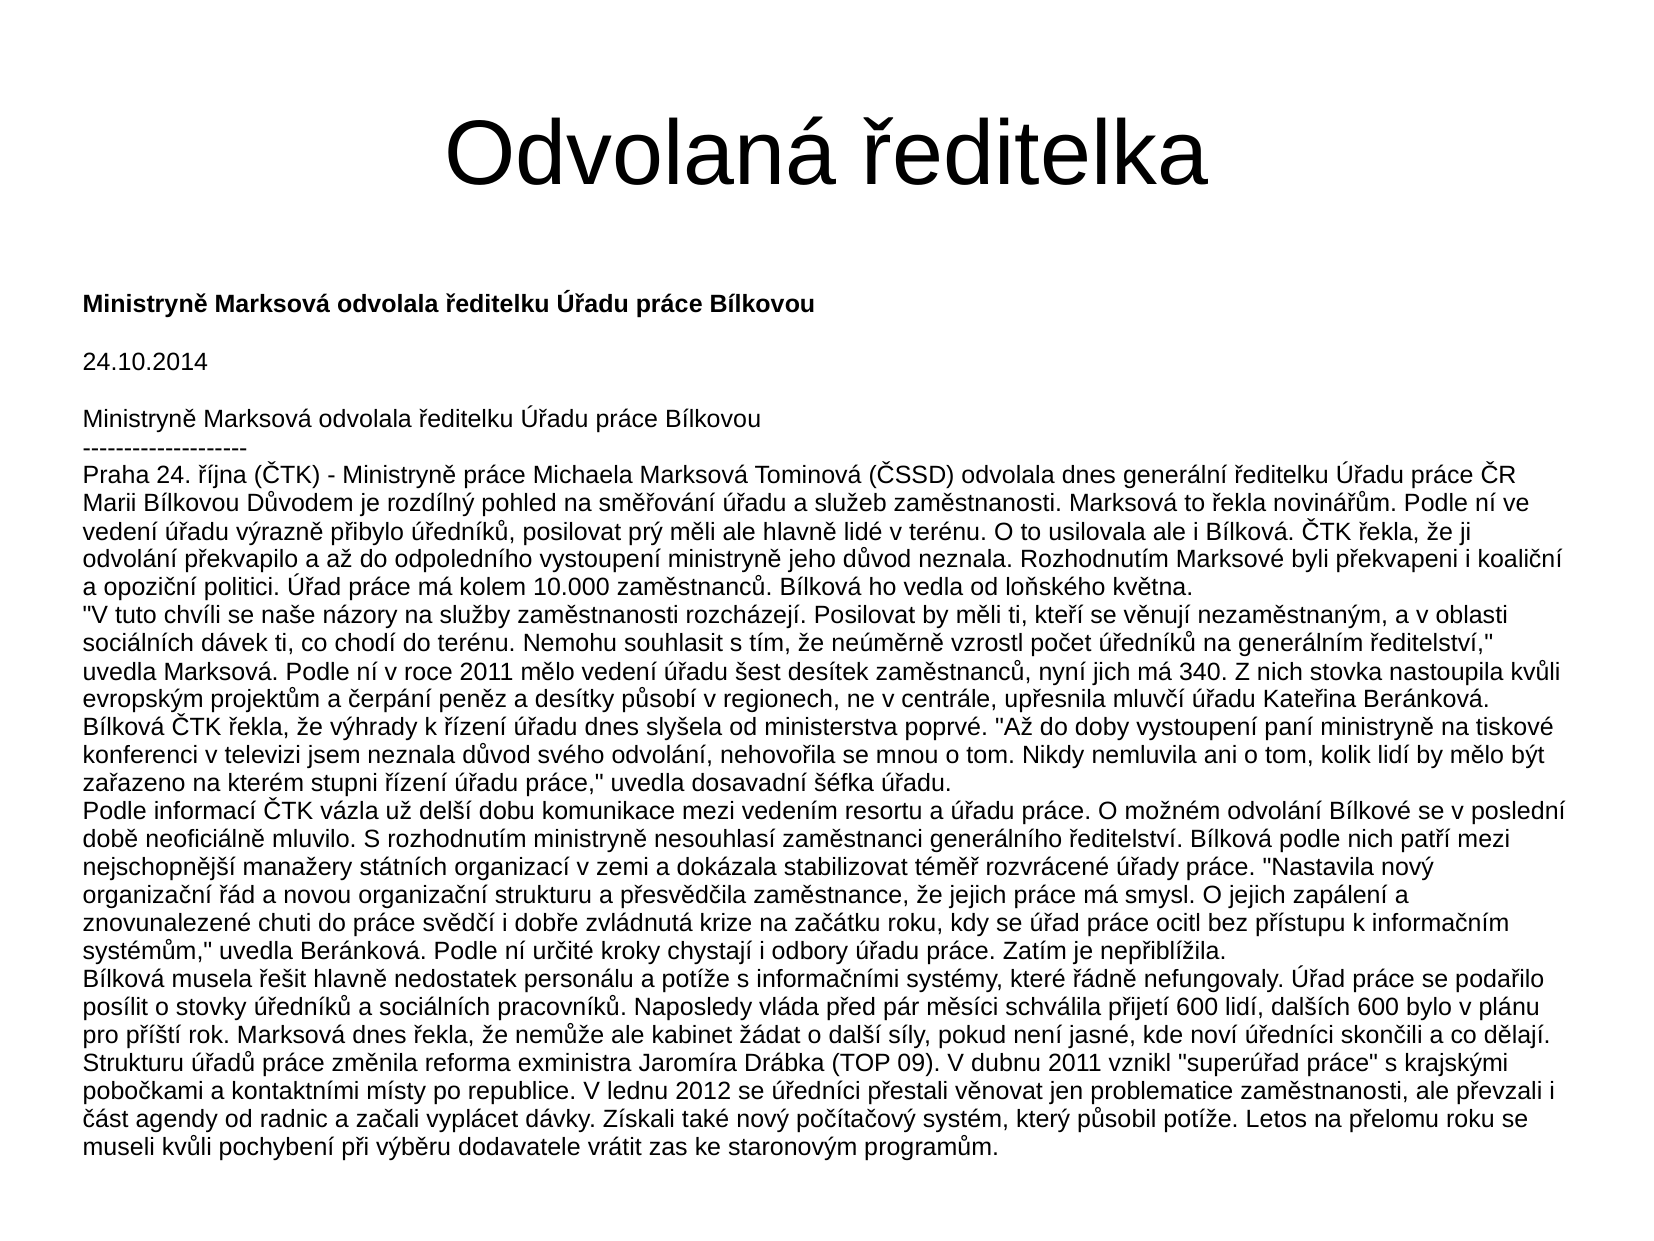

# Odvolaná ředitelka
Ministryně Marksová odvolala ředitelku Úřadu práce Bílkovou
24.10.2014
Ministryně Marksová odvolala ředitelku Úřadu práce Bílkovou
--------------------
Praha 24. října (ČTK) - Ministryně práce Michaela Marksová Tominová (ČSSD) odvolala dnes generální ředitelku Úřadu práce ČR Marii Bílkovou Důvodem je rozdílný pohled na směřování úřadu a služeb zaměstnanosti. Marksová to řekla novinářům. Podle ní ve vedení úřadu výrazně přibylo úředníků, posilovat prý měli ale hlavně lidé v terénu. O to usilovala ale i Bílková. ČTK řekla, že ji odvolání překvapilo a až do odpoledního vystoupení ministryně jeho důvod neznala. Rozhodnutím Marksové byli překvapeni i koaliční a opoziční politici. Úřad práce má kolem 10.000 zaměstnanců. Bílková ho vedla od loňského května.
"V tuto chvíli se naše názory na služby zaměstnanosti rozcházejí. Posilovat by měli ti, kteří se věnují nezaměstnaným, a v oblasti sociálních dávek ti, co chodí do terénu. Nemohu souhlasit s tím, že neúměrně vzrostl počet úředníků na generálním ředitelství," uvedla Marksová. Podle ní v roce 2011 mělo vedení úřadu šest desítek zaměstnanců, nyní jich má 340. Z nich stovka nastoupila kvůli evropským projektům a čerpání peněz a desítky působí v regionech, ne v centrále, upřesnila mluvčí úřadu Kateřina Beránková. Bílková ČTK řekla, že výhrady k řízení úřadu dnes slyšela od ministerstva poprvé. "Až do doby vystoupení paní ministryně na tiskové konferenci v televizi jsem neznala důvod svého odvolání, nehovořila se mnou o tom. Nikdy nemluvila ani o tom, kolik lidí by mělo být zařazeno na kterém stupni řízení úřadu práce," uvedla dosavadní šéfka úřadu.
Podle informací ČTK vázla už delší dobu komunikace mezi vedením resortu a úřadu práce. O možném odvolání Bílkové se v poslední době neoficiálně mluvilo. S rozhodnutím ministryně nesouhlasí zaměstnanci generálního ředitelství. Bílková podle nich patří mezi nejschopnější manažery státních organizací v zemi a dokázala stabilizovat téměř rozvrácené úřady práce. "Nastavila nový organizační řád a novou organizační strukturu a přesvědčila zaměstnance, že jejich práce má smysl. O jejich zapálení a znovunalezené chuti do práce svědčí i dobře zvládnutá krize na začátku roku, kdy se úřad práce ocitl bez přístupu k informačním systémům," uvedla Beránková. Podle ní určité kroky chystají i odbory úřadu práce. Zatím je nepřiblížila.
Bílková musela řešit hlavně nedostatek personálu a potíže s informačními systémy, které řádně nefungovaly. Úřad práce se podařilo posílit o stovky úředníků a sociálních pracovníků. Naposledy vláda před pár měsíci schválila přijetí 600 lidí, dalších 600 bylo v plánu pro příští rok. Marksová dnes řekla, že nemůže ale kabinet žádat o další síly, pokud není jasné, kde noví úředníci skončili a co dělají.
Strukturu úřadů práce změnila reforma exministra Jaromíra Drábka (TOP 09). V dubnu 2011 vznikl "superúřad práce" s krajskými pobočkami a kontaktními místy po republice. V lednu 2012 se úředníci přestali věnovat jen problematice zaměstnanosti, ale převzali i část agendy od radnic a začali vyplácet dávky. Získali také nový počítačový systém, který působil potíže. Letos na přelomu roku se museli kvůli pochybení při výběru dodavatele vrátit zas ke staronovým programům.